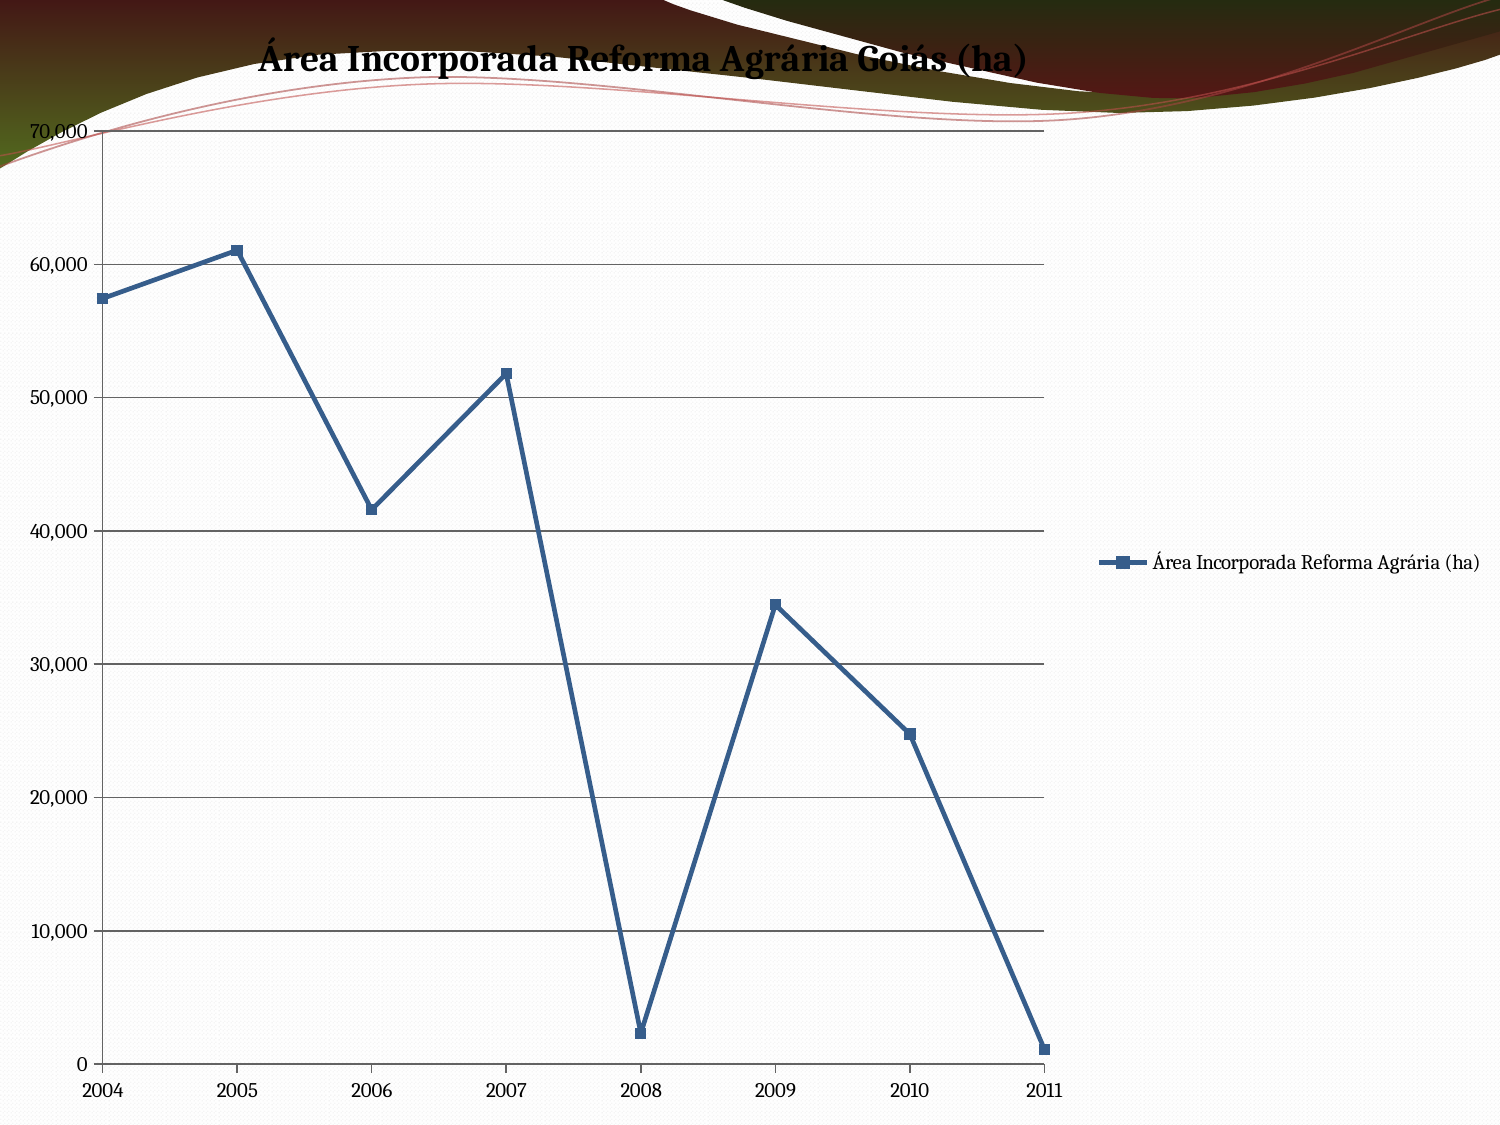

### Chart: Área Incorporada Reforma Agrária Goiás (ha)
| Category | Área Incorporada Reforma Agrária (ha) |
|---|---|
| 2004 | 57434.0 |
| 2005 | 61057.0 |
| 2006 | 41589.0 |
| 2007 | 51801.0 |
| 2008 | 2323.0 |
| 2009 | 34462.0 |
| 2010 | 24760.0 |
| 2011 | 1116.0 |